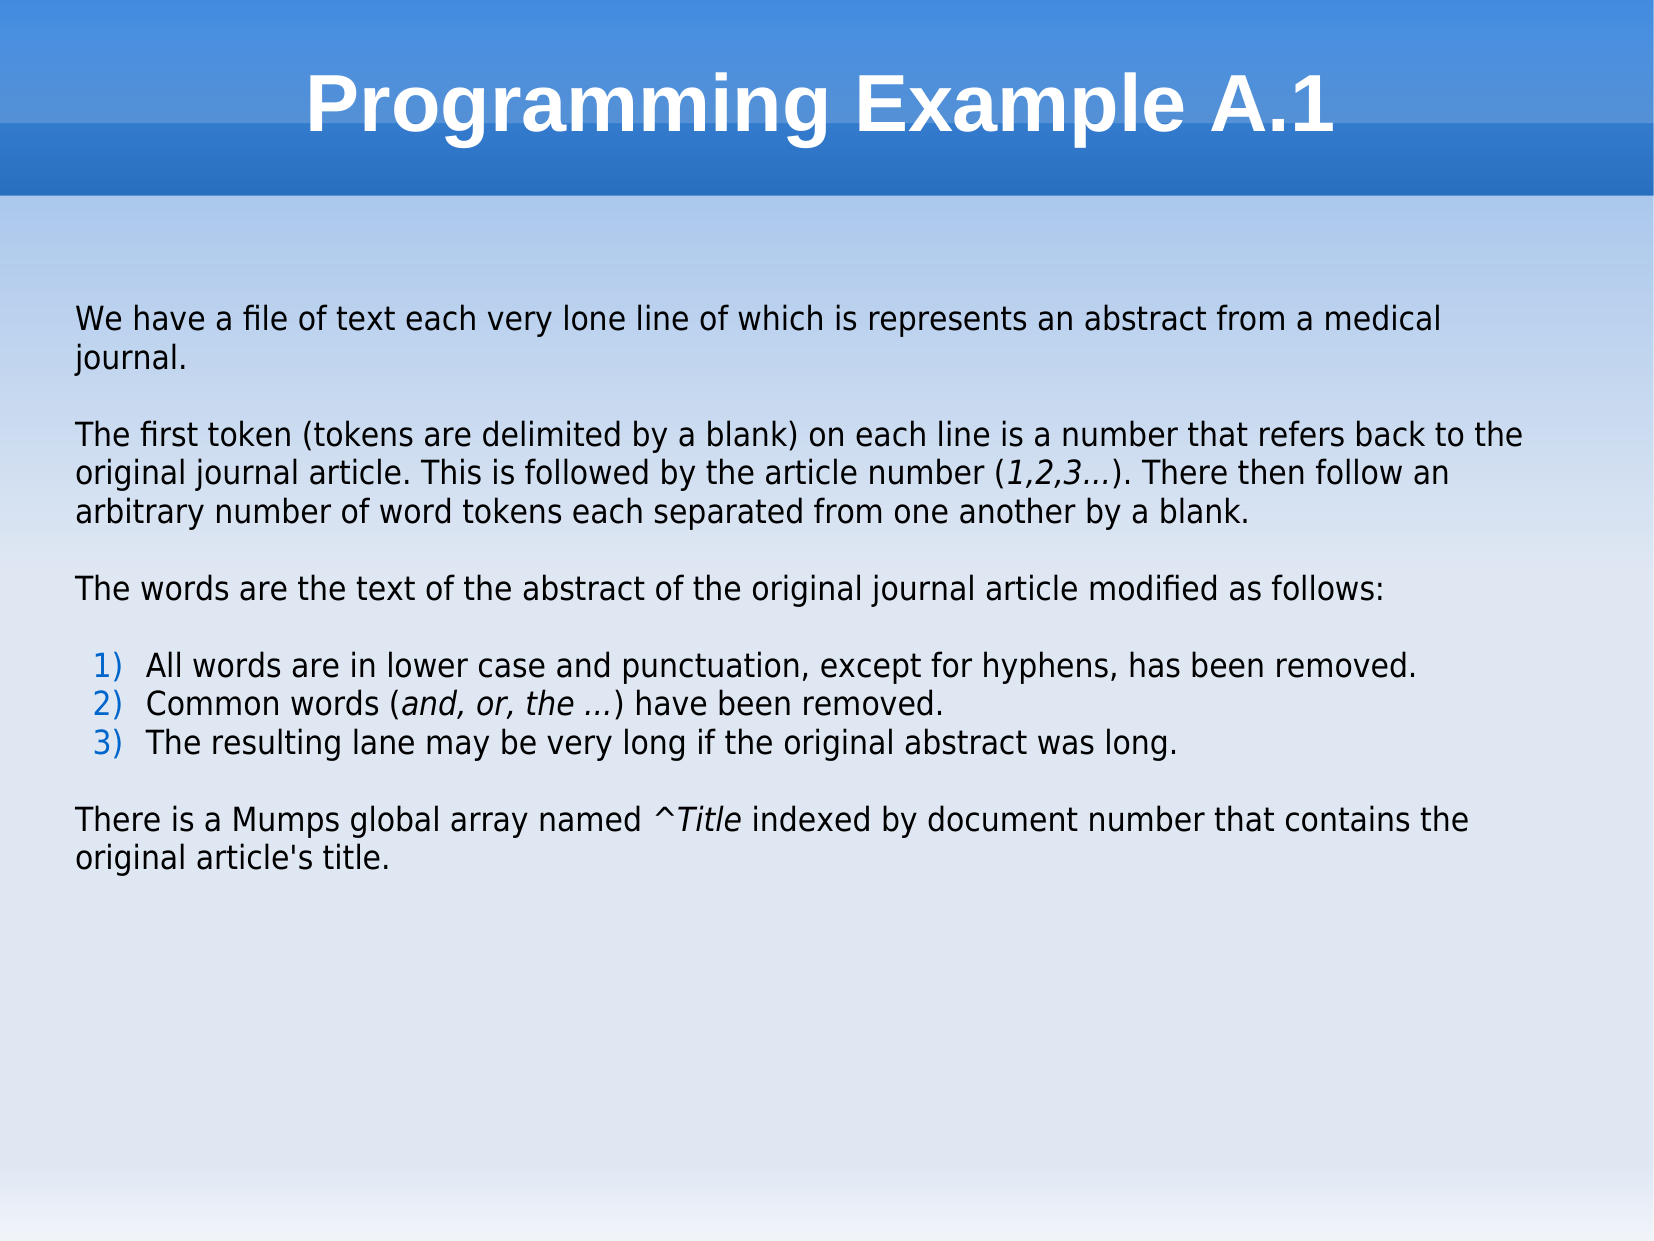

# Programming Example A.1
We have a file of text each very lone line of which is represents an abstract from a medical journal.
The first token (tokens are delimited by a blank) on each line is a number that refers back to the original journal article. This is followed by the article number (1,2,3...). There then follow an arbitrary number of word tokens each separated from one another by a blank.
The words are the text of the abstract of the original journal article modified as follows:
All words are in lower case and punctuation, except for hyphens, has been removed.
Common words (and, or, the ...) have been removed.
The resulting lane may be very long if the original abstract was long.
There is a Mumps global array named ^Title indexed by document number that contains the original article's title.